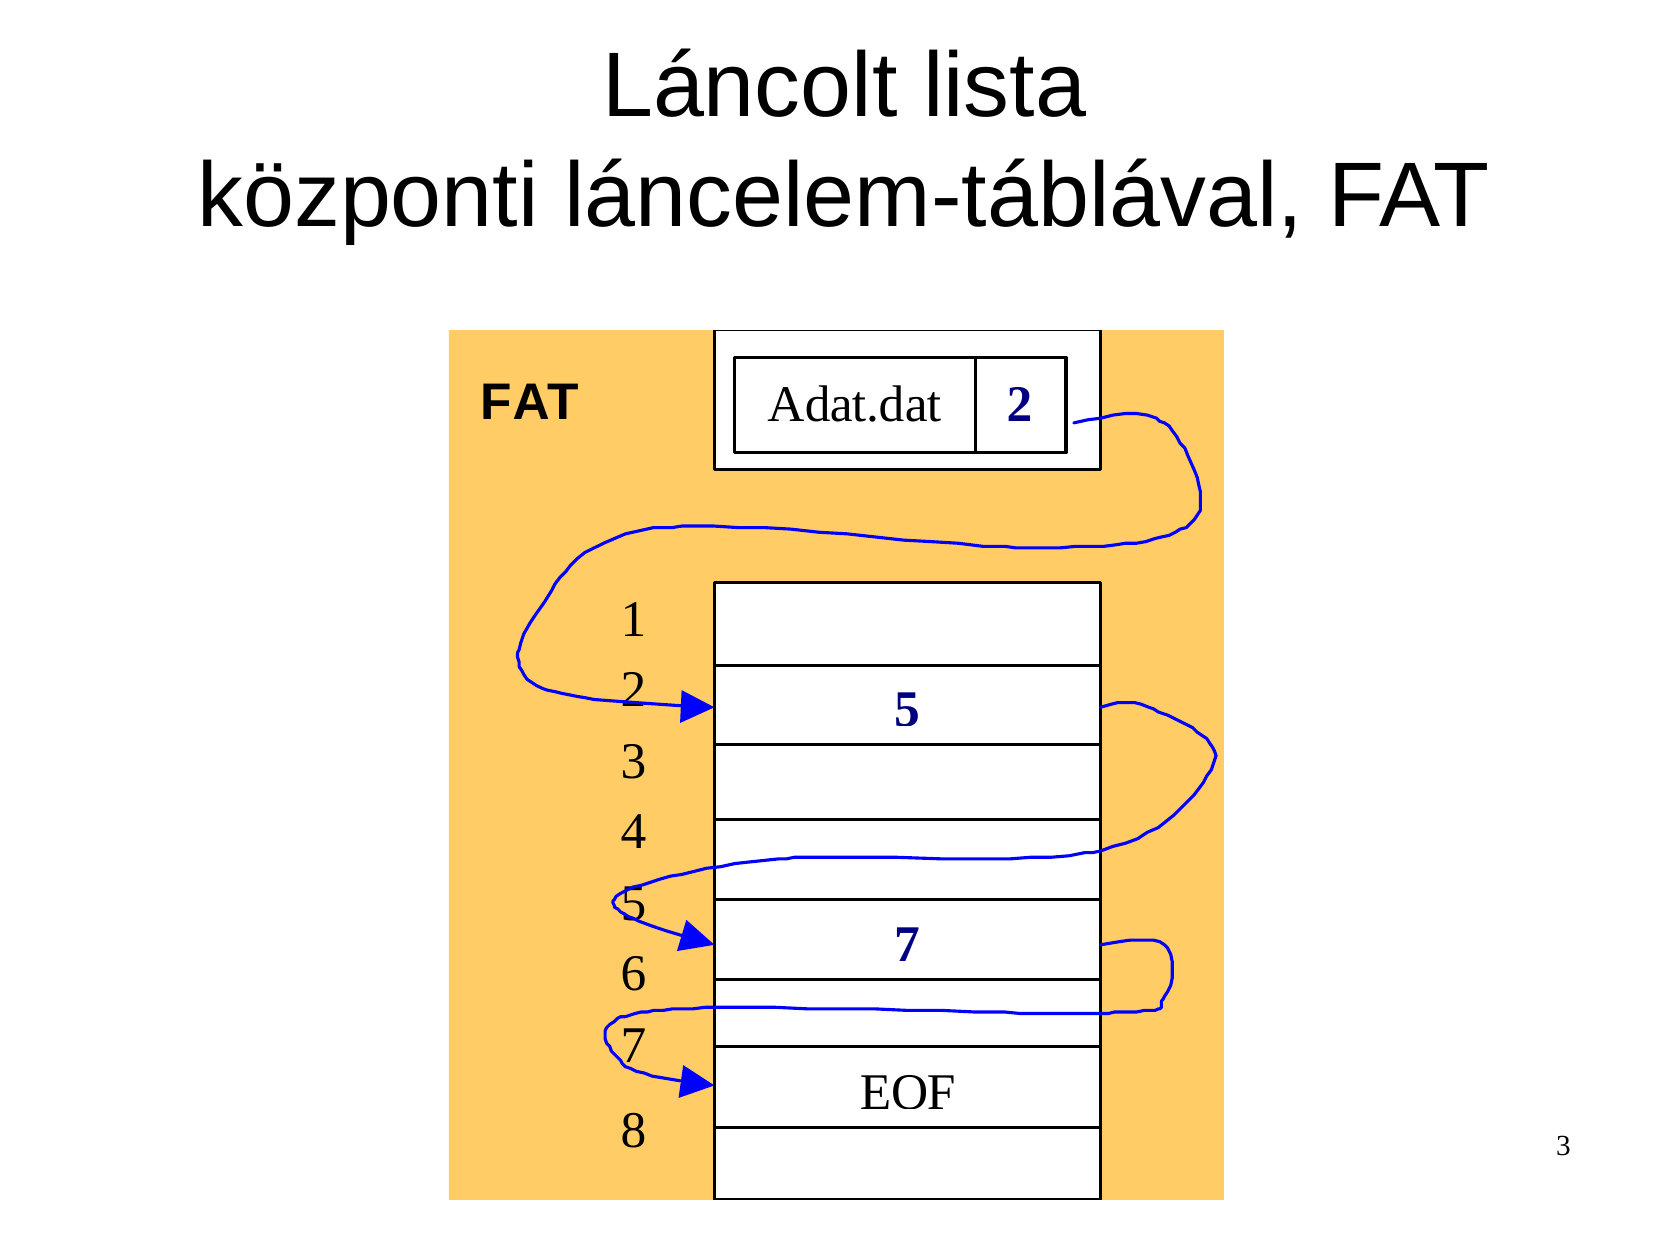

# Láncolt lista központi láncelem-táblával, FAT
3